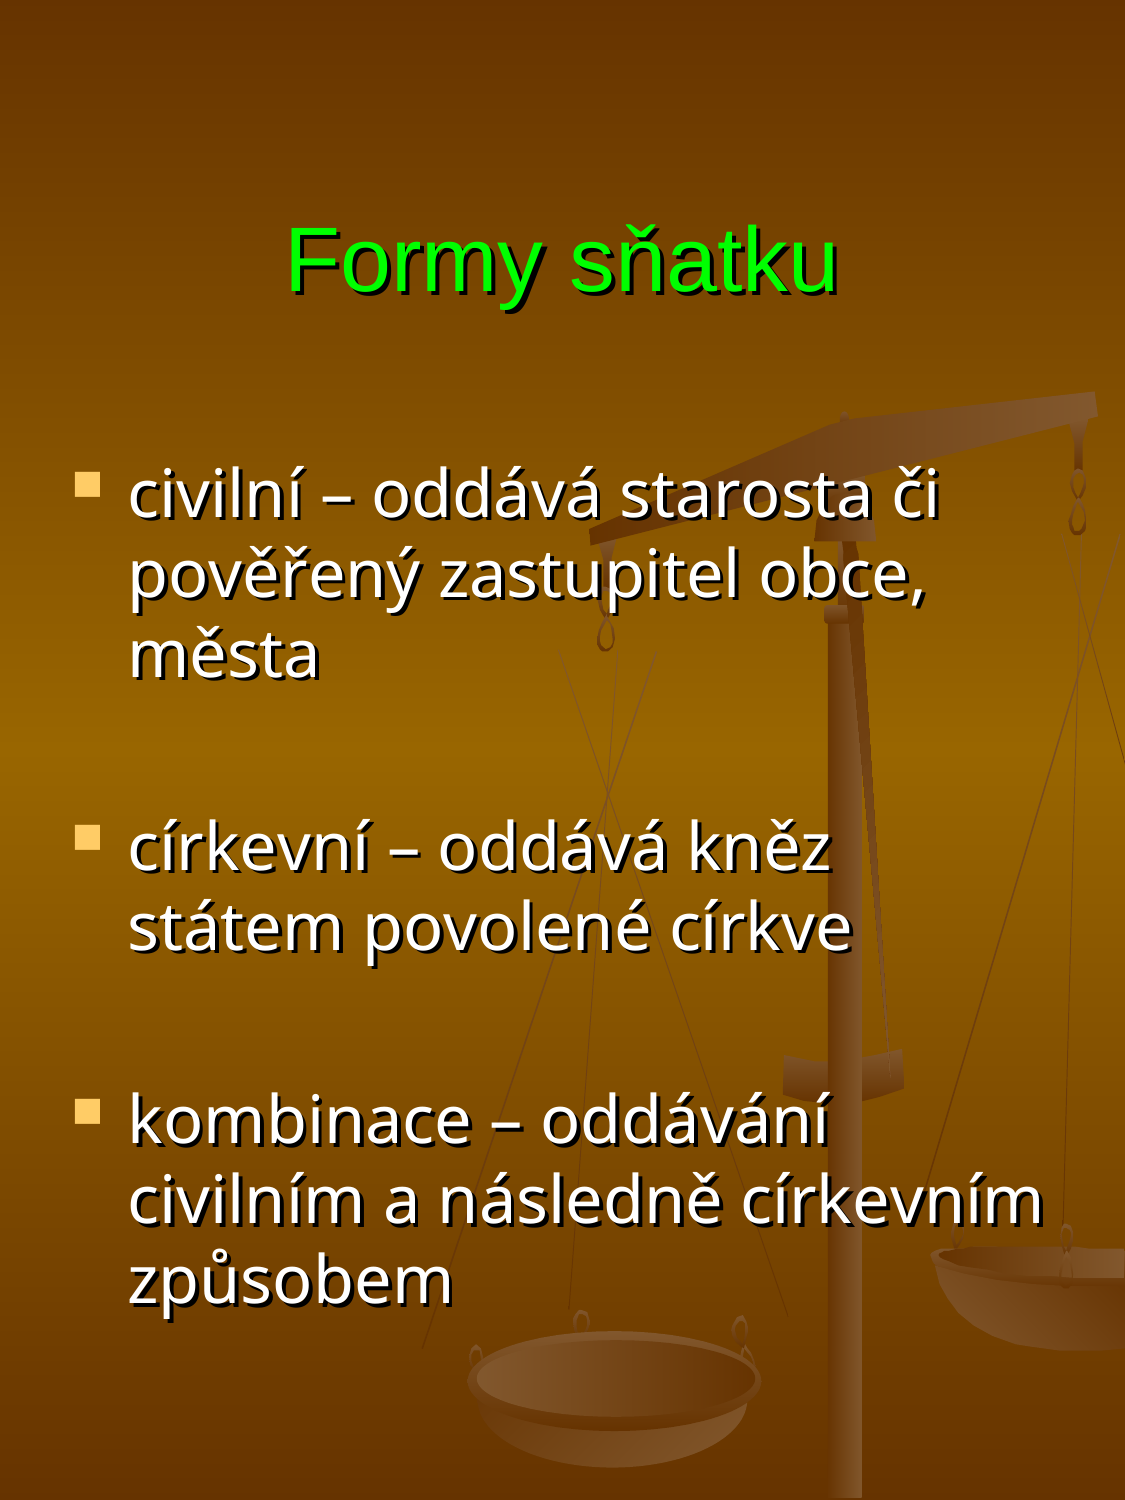

# Formy sňatku
civilní – oddává starosta či pověřený zastupitel obce, města
církevní – oddává kněz státem povolené církve
kombinace – oddávání civilním a následně církevním způsobem